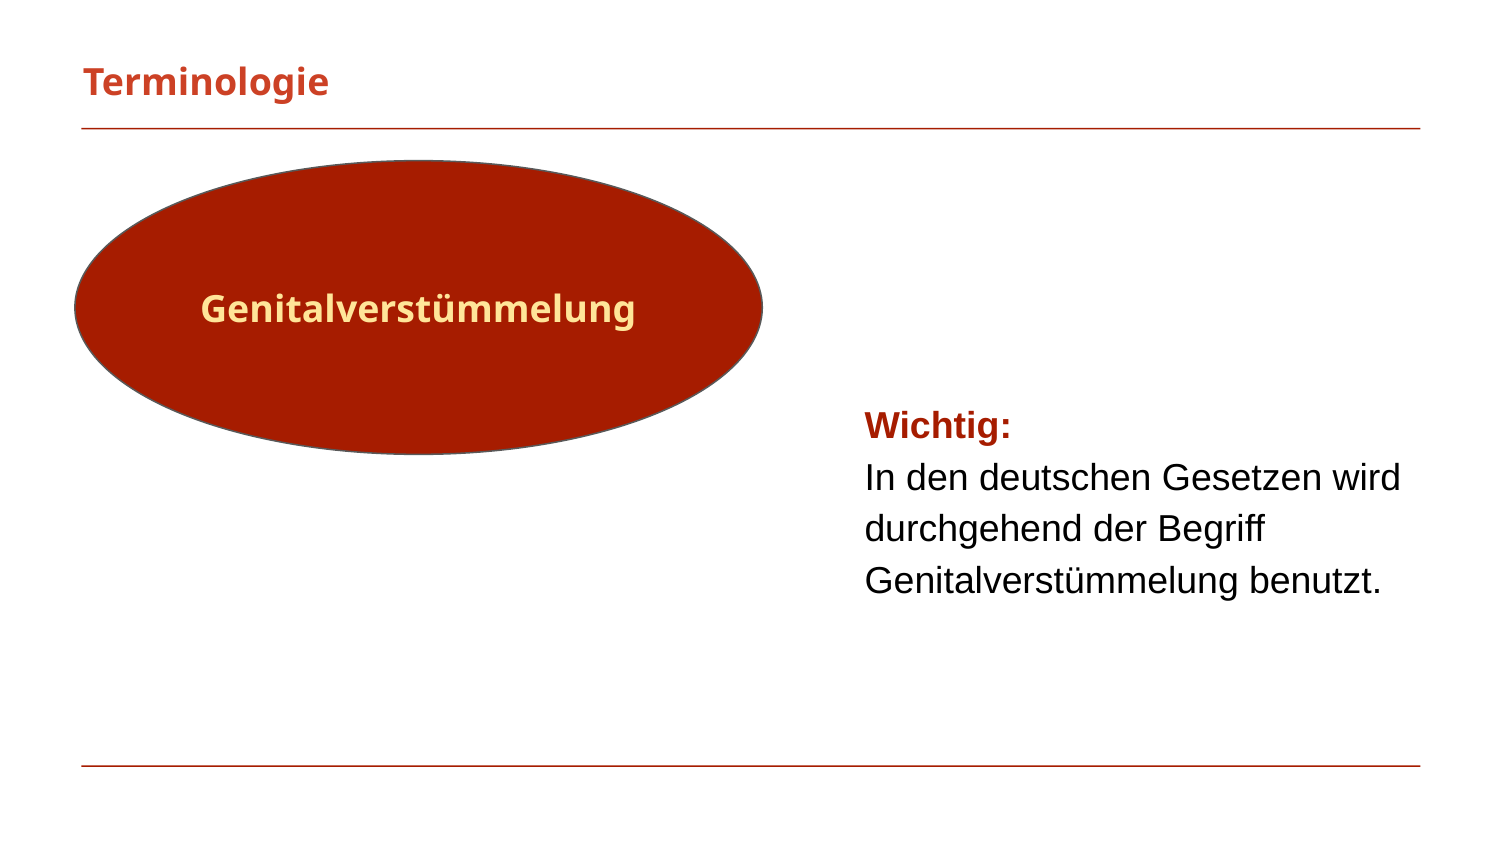

Terminologie
Genitalverstümmelung
Wichtig:
In den deutschen Gesetzen wird durchgehend der Begriff Genitalverstümmelung benutzt.